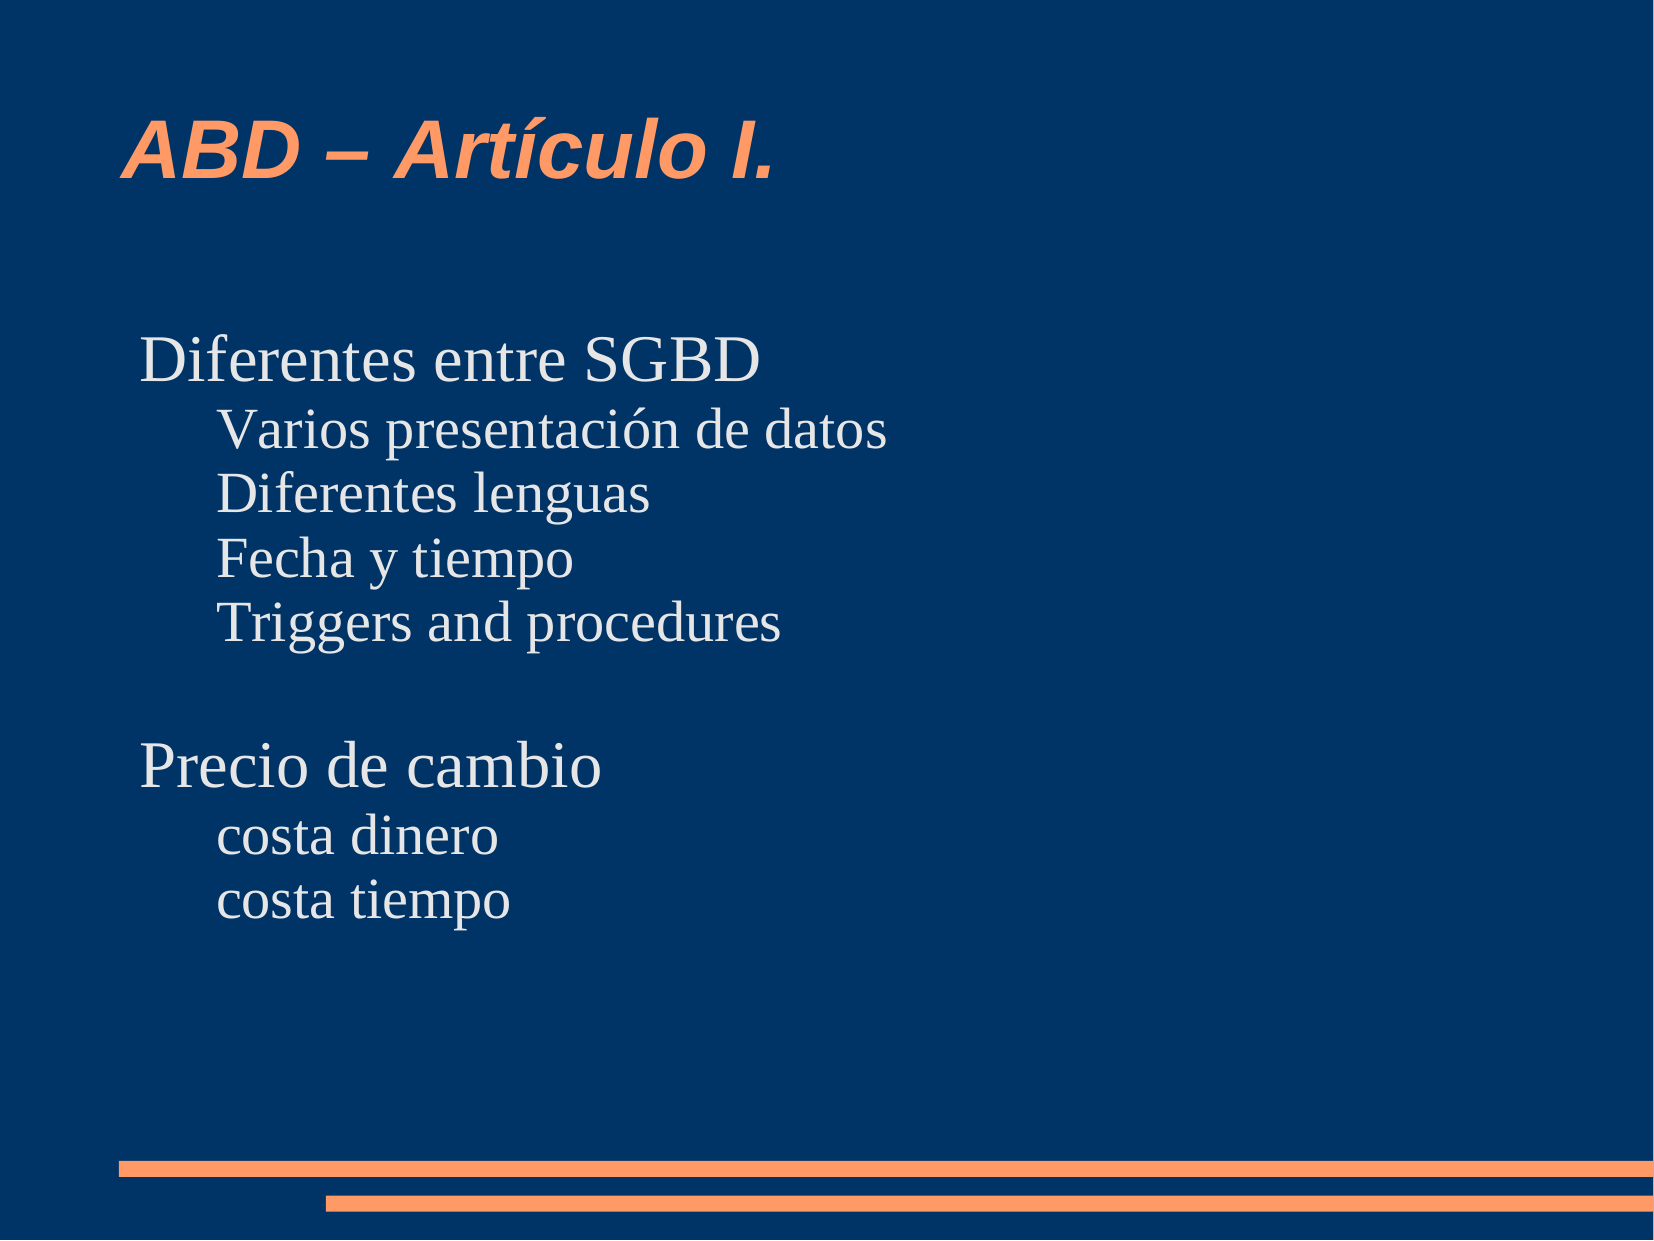

# ABD – Artículo I.
Diferentes entre SGBD
Varios presentación de datos
Diferentes lenguas
Fecha y tiempo
Triggers and procedures
Precio de cambio
costa dinero
costa tiempo